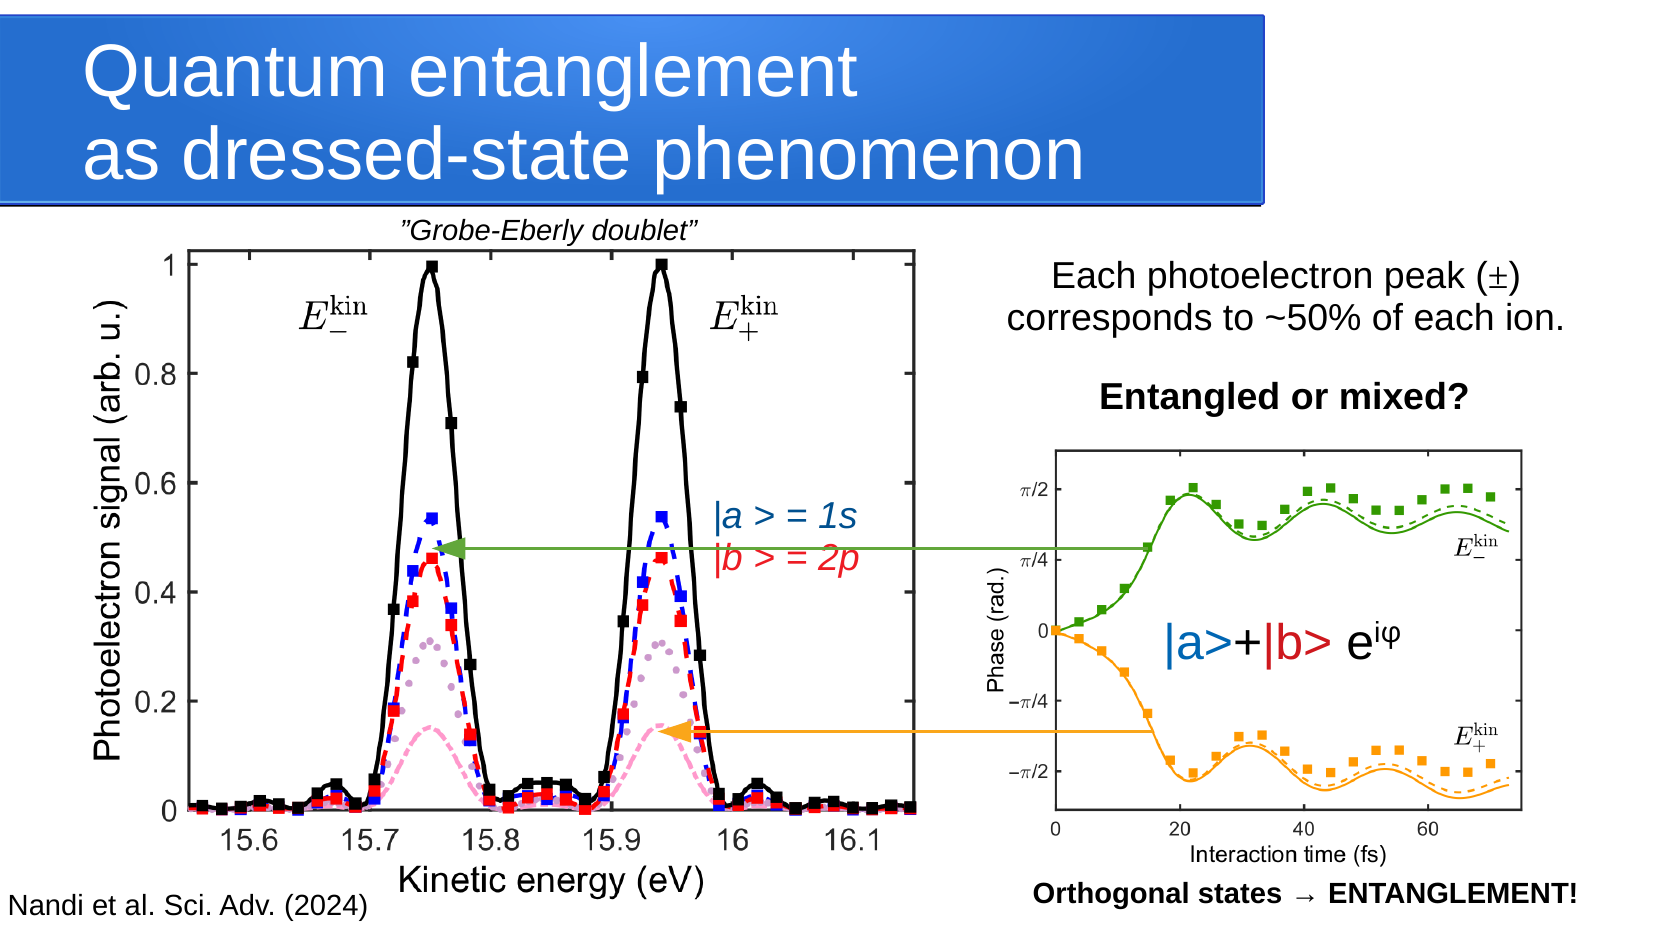

# Quantum entanglement as dressed-state phenomenon
”Grobe-Eberly doublet”
Each photoelectron peak (±) corresponds to ~50% of each ion.
Entangled or mixed?
|a > = 1s
|b > = 2p
|a>+|b> eiφ
Orthogonal states → ENTANGLEMENT!
Nandi et al. Sci. Adv. (2024)